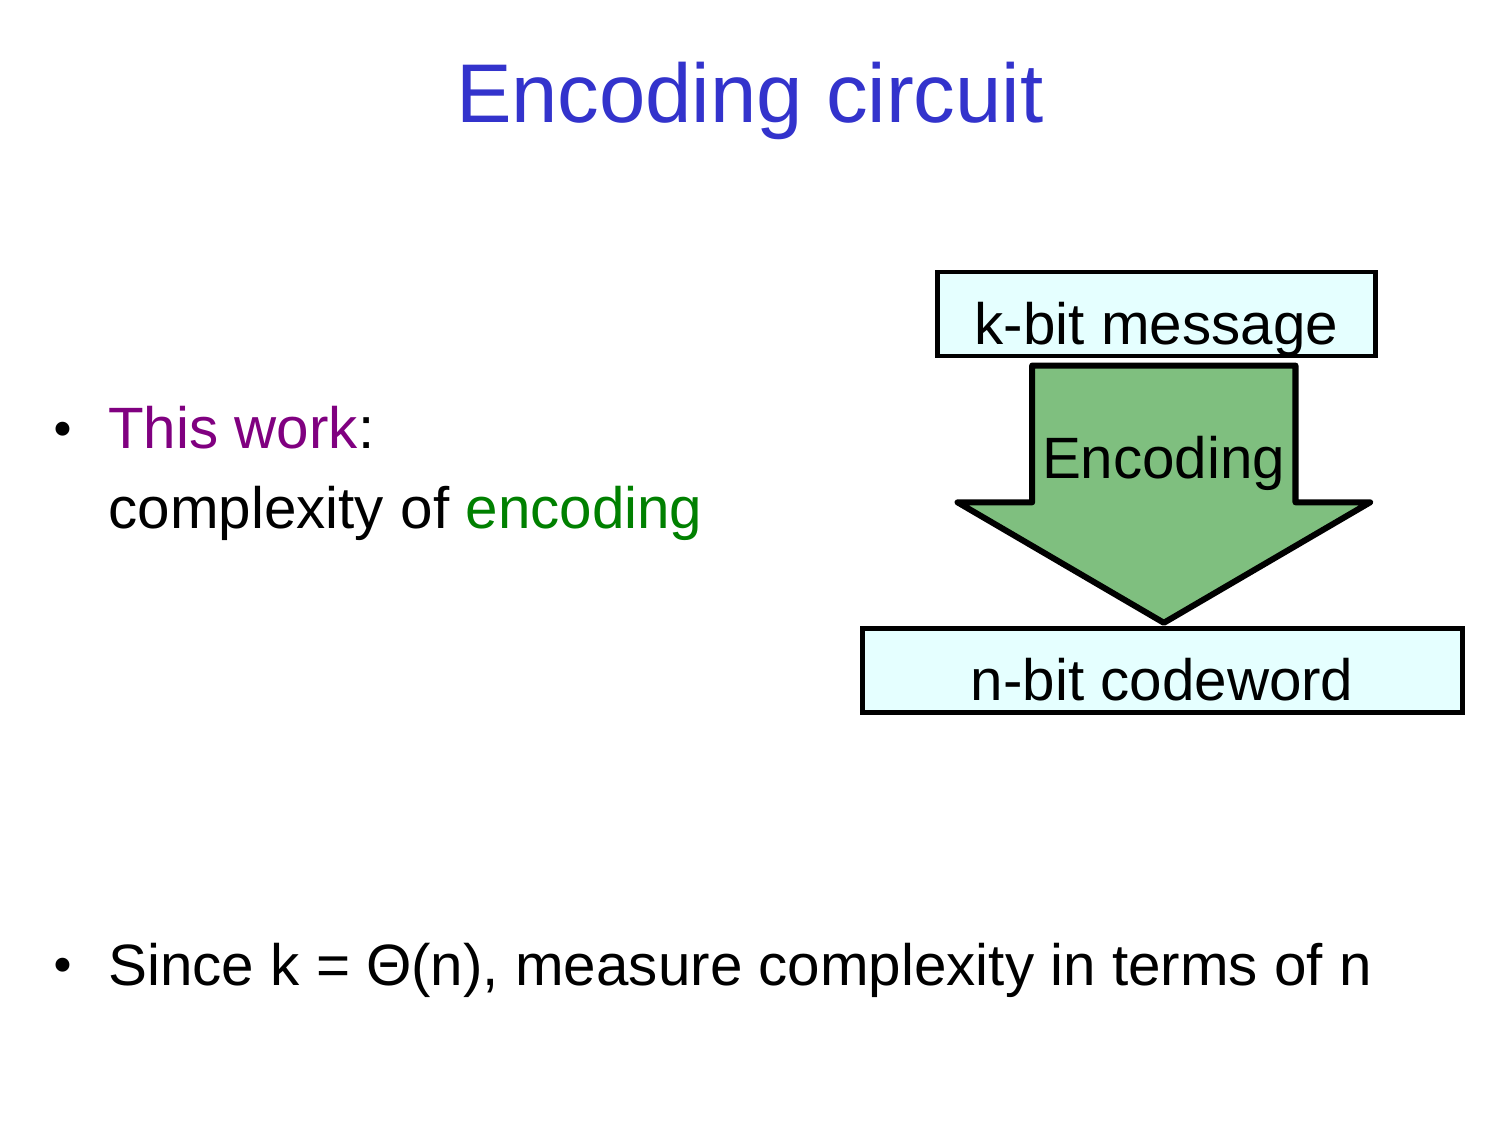

Encoding circuit
# This work:
complexity of encoding
Since k = Θ(n), measure complexity in terms of n
k-bit message
Encoding
n-bit codeword